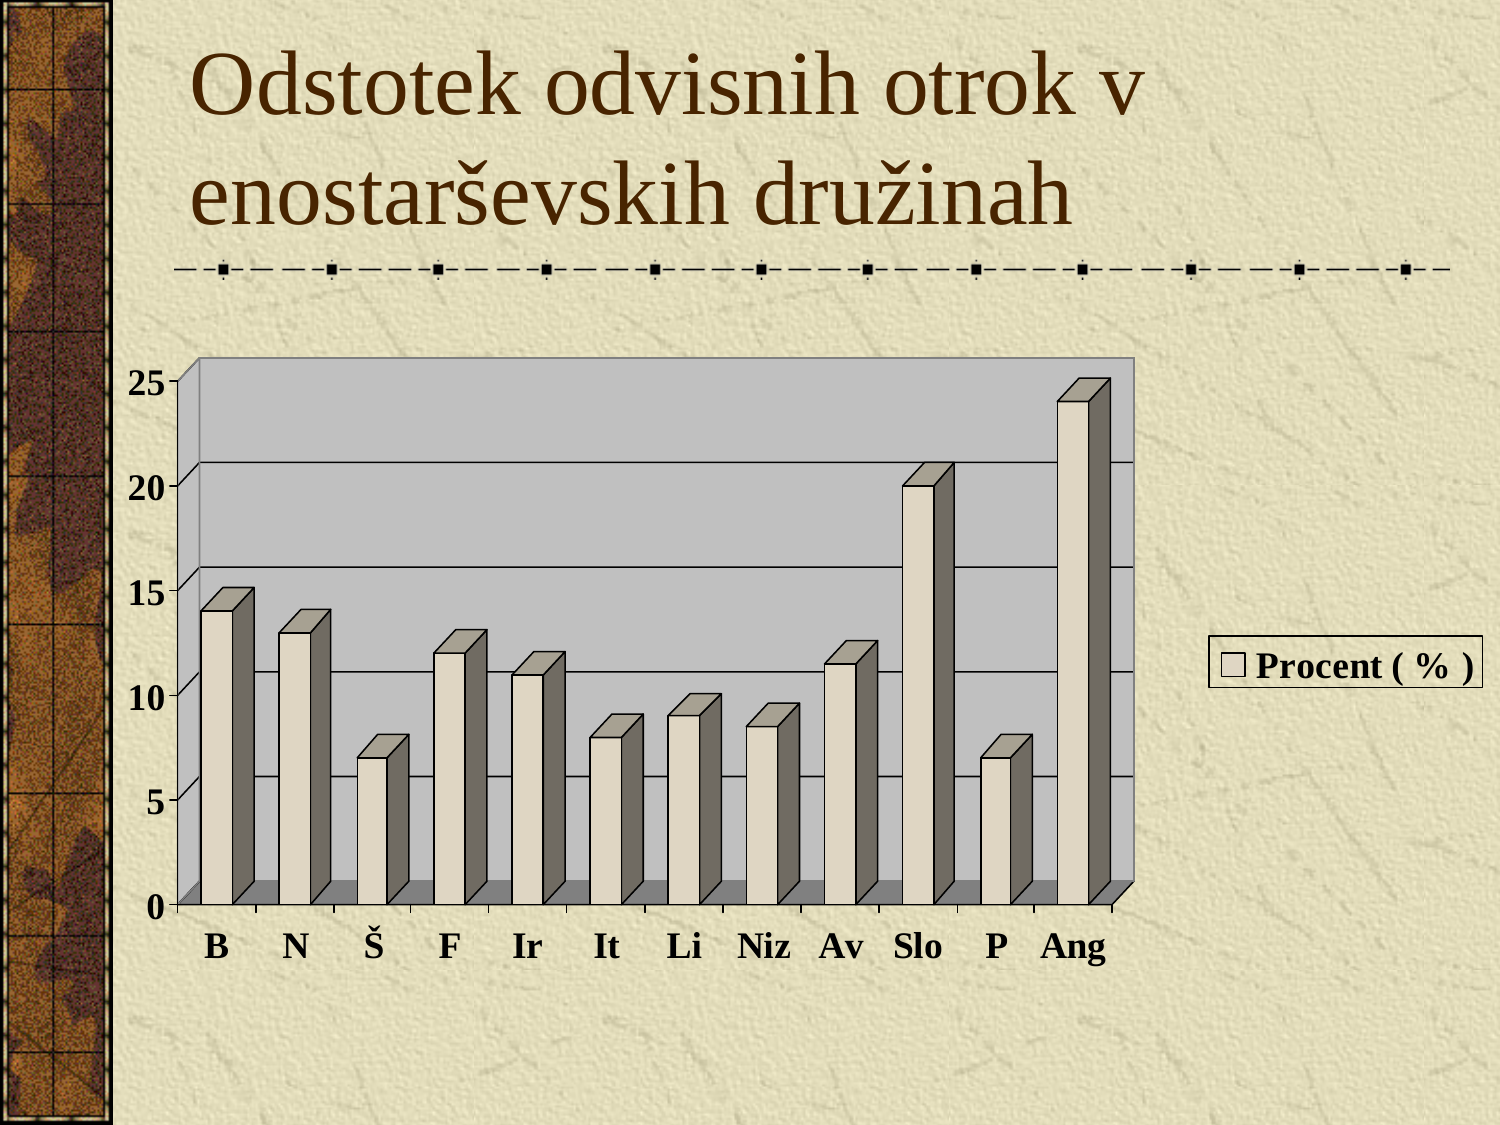

# Odstotek odvisnih otrok v enostarševskih družinah